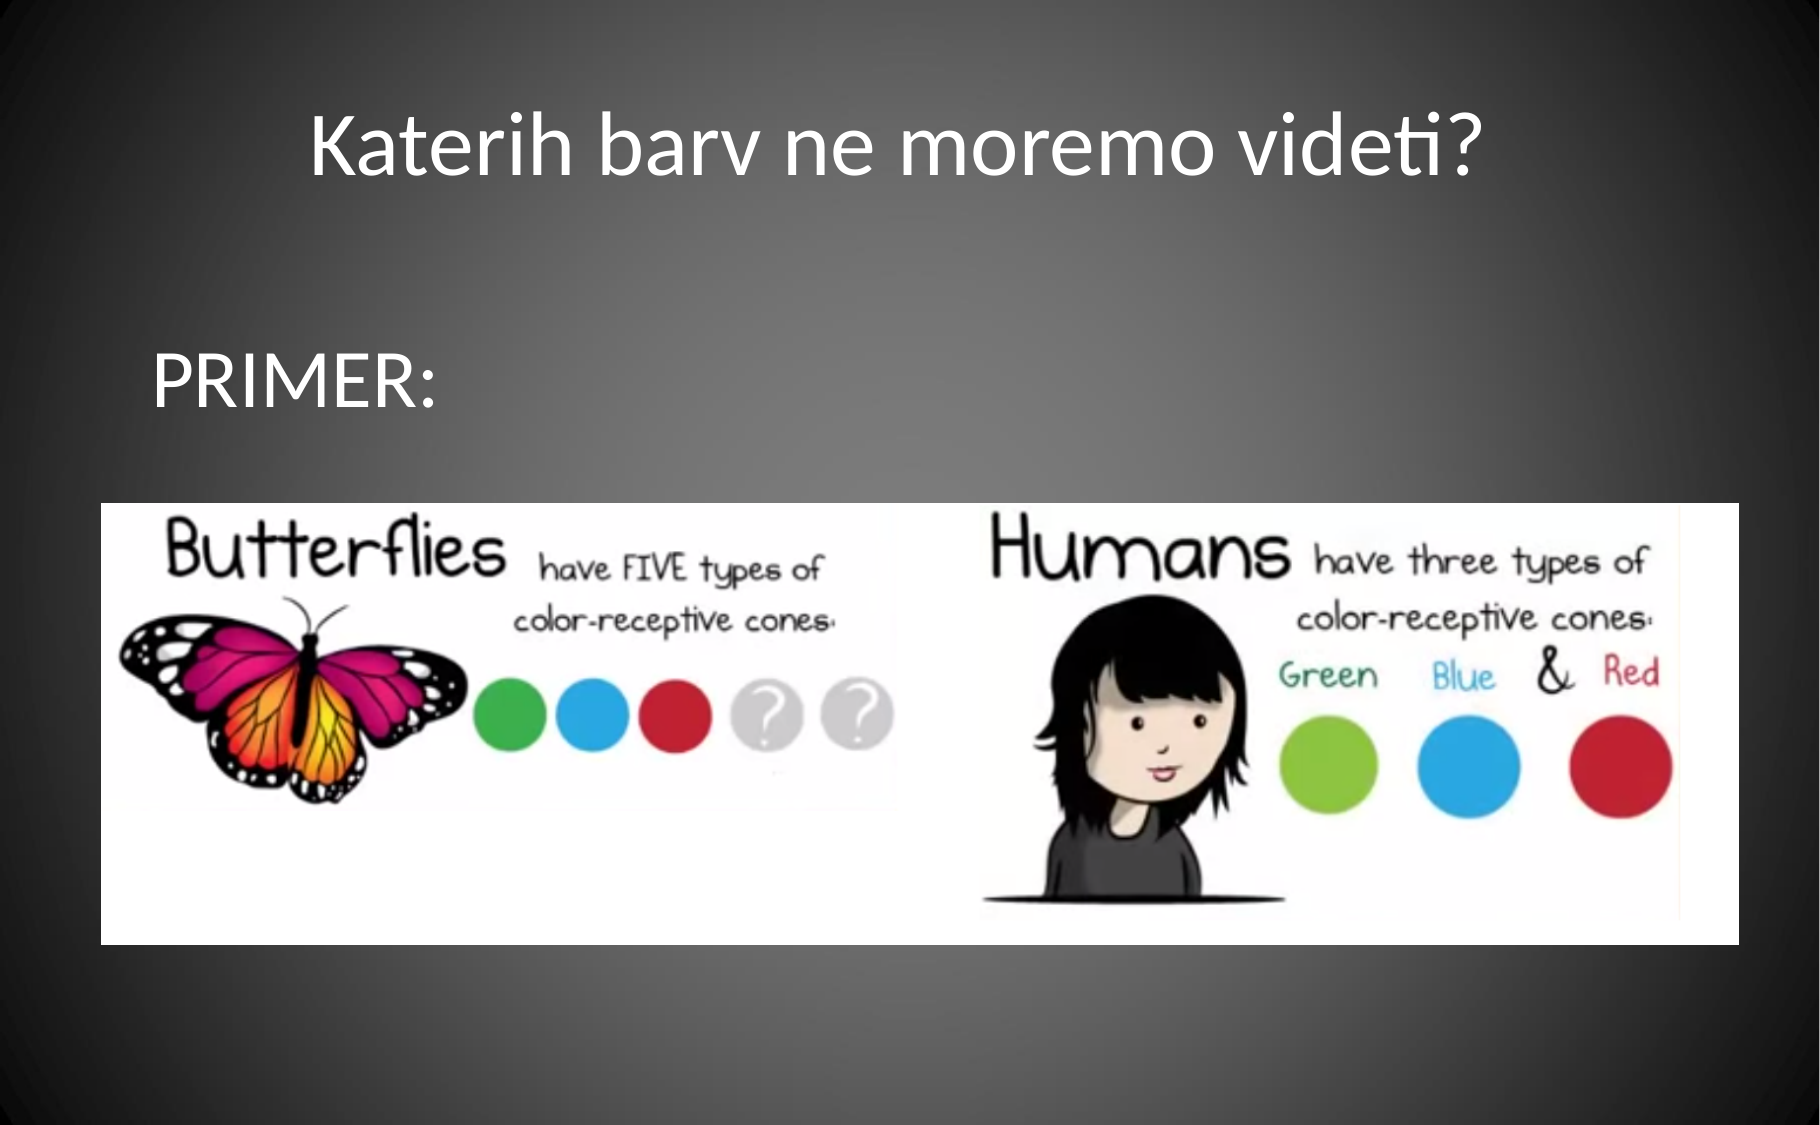

# Katerih barv ne moremo videti?
PRIMER: